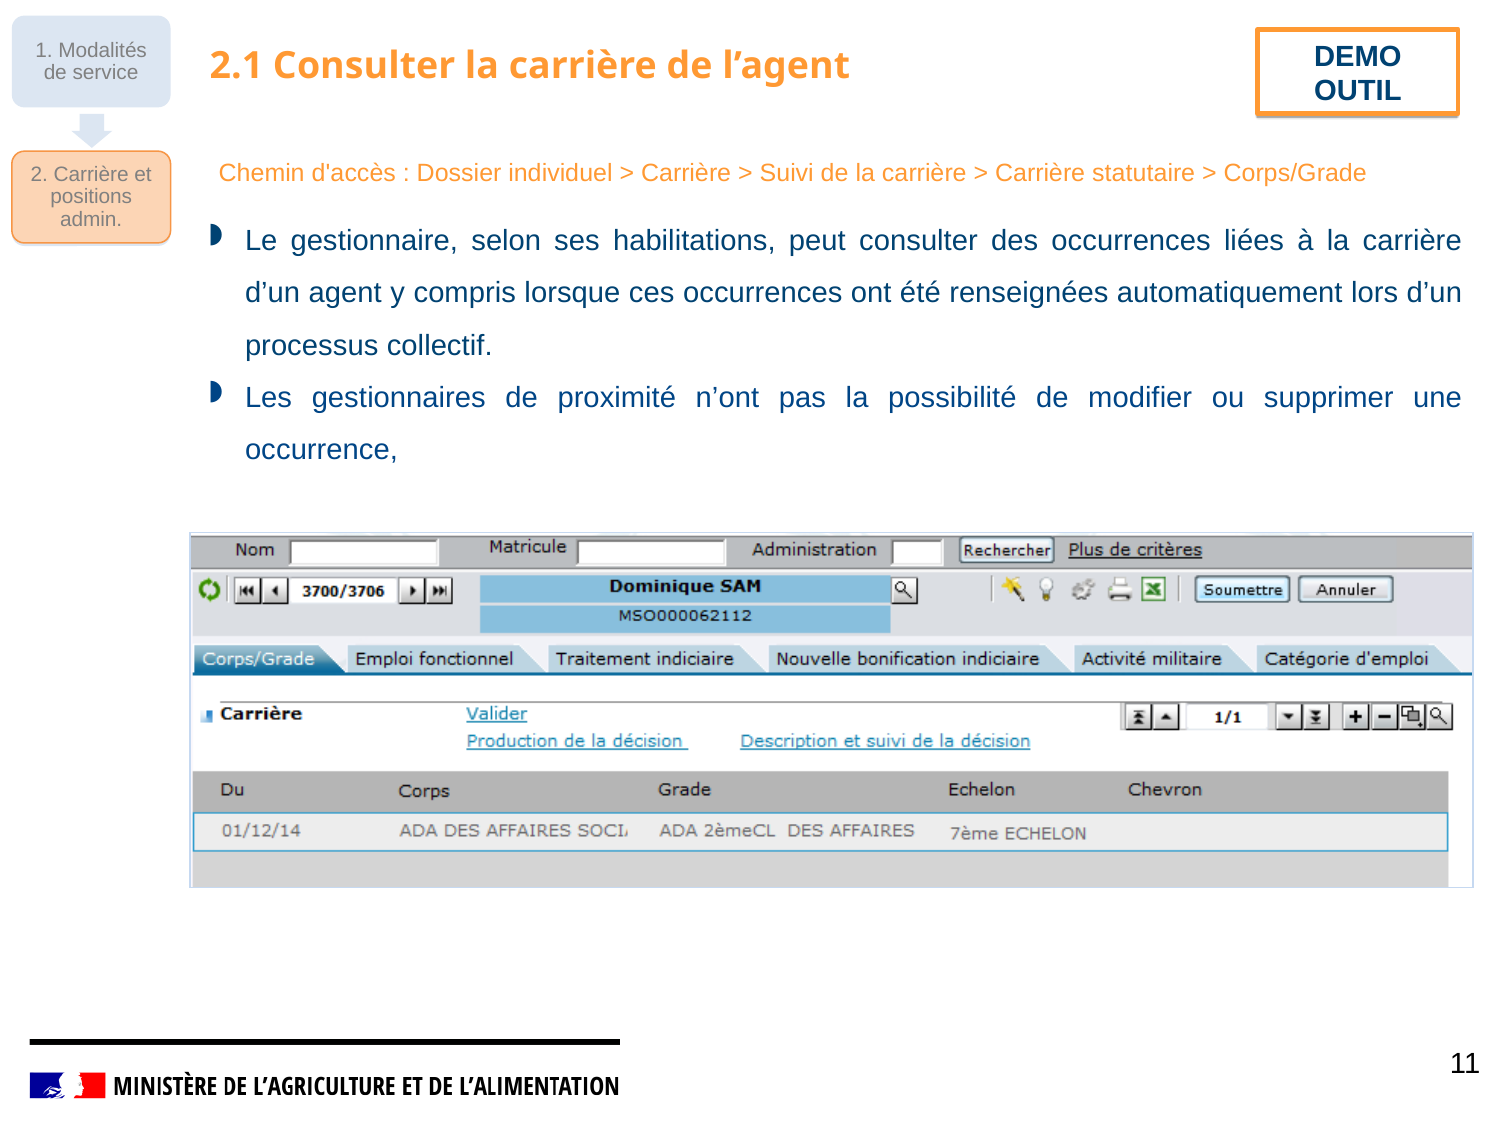

1. Modalités de service
DEMO OUTIL
2.1 Consulter la carrière de l’agent
Chemin d'accès : Dossier individuel > Carrière > Suivi de la carrière > Carrière statutaire > Corps/Grade
2. Carrière et positions admin.
2. Gestion individuelle
Le gestionnaire, selon ses habilitations, peut consulter des occurrences liées à la carrière d’un agent y compris lorsque ces occurrences ont été renseignées automatiquement lors d’un processus collectif.
Les gestionnaires de proximité n’ont pas la possibilité de modifier ou supprimer une occurrence,